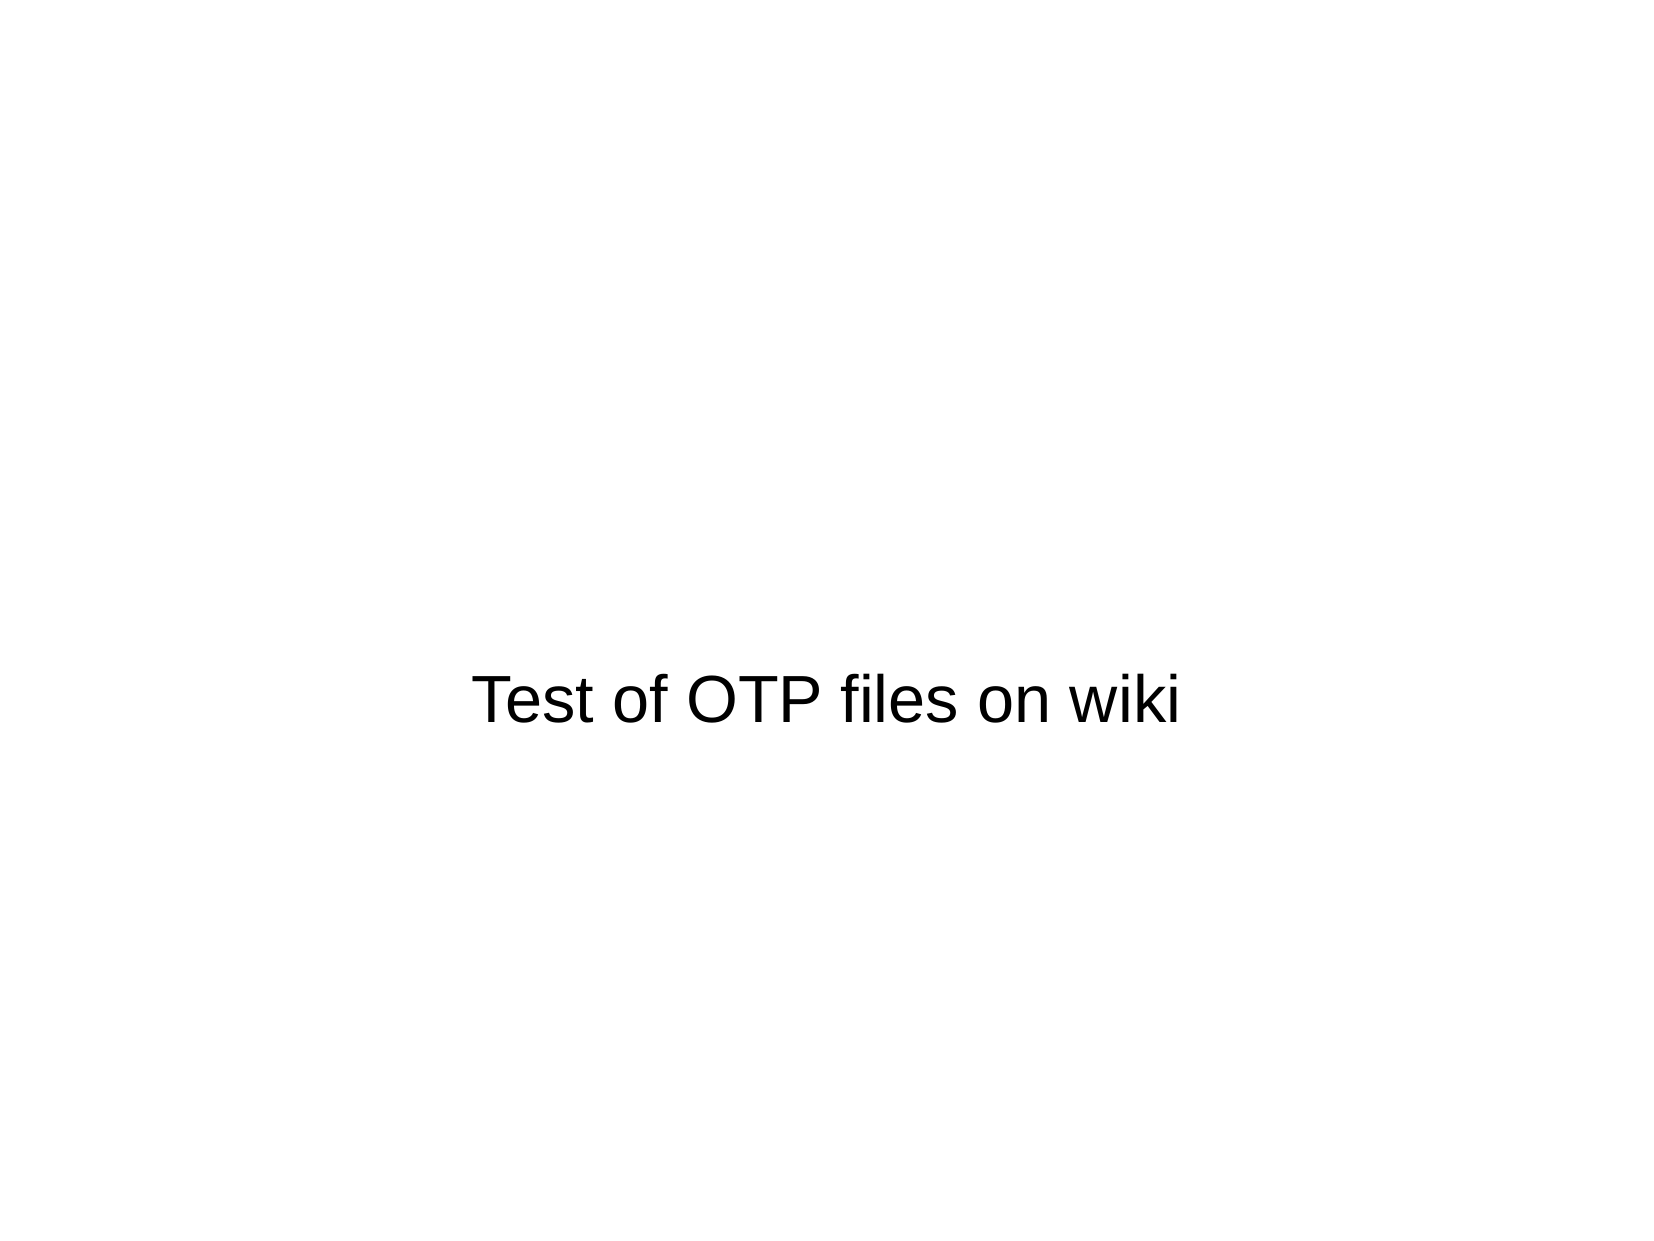

#
Test of OTP files on wiki